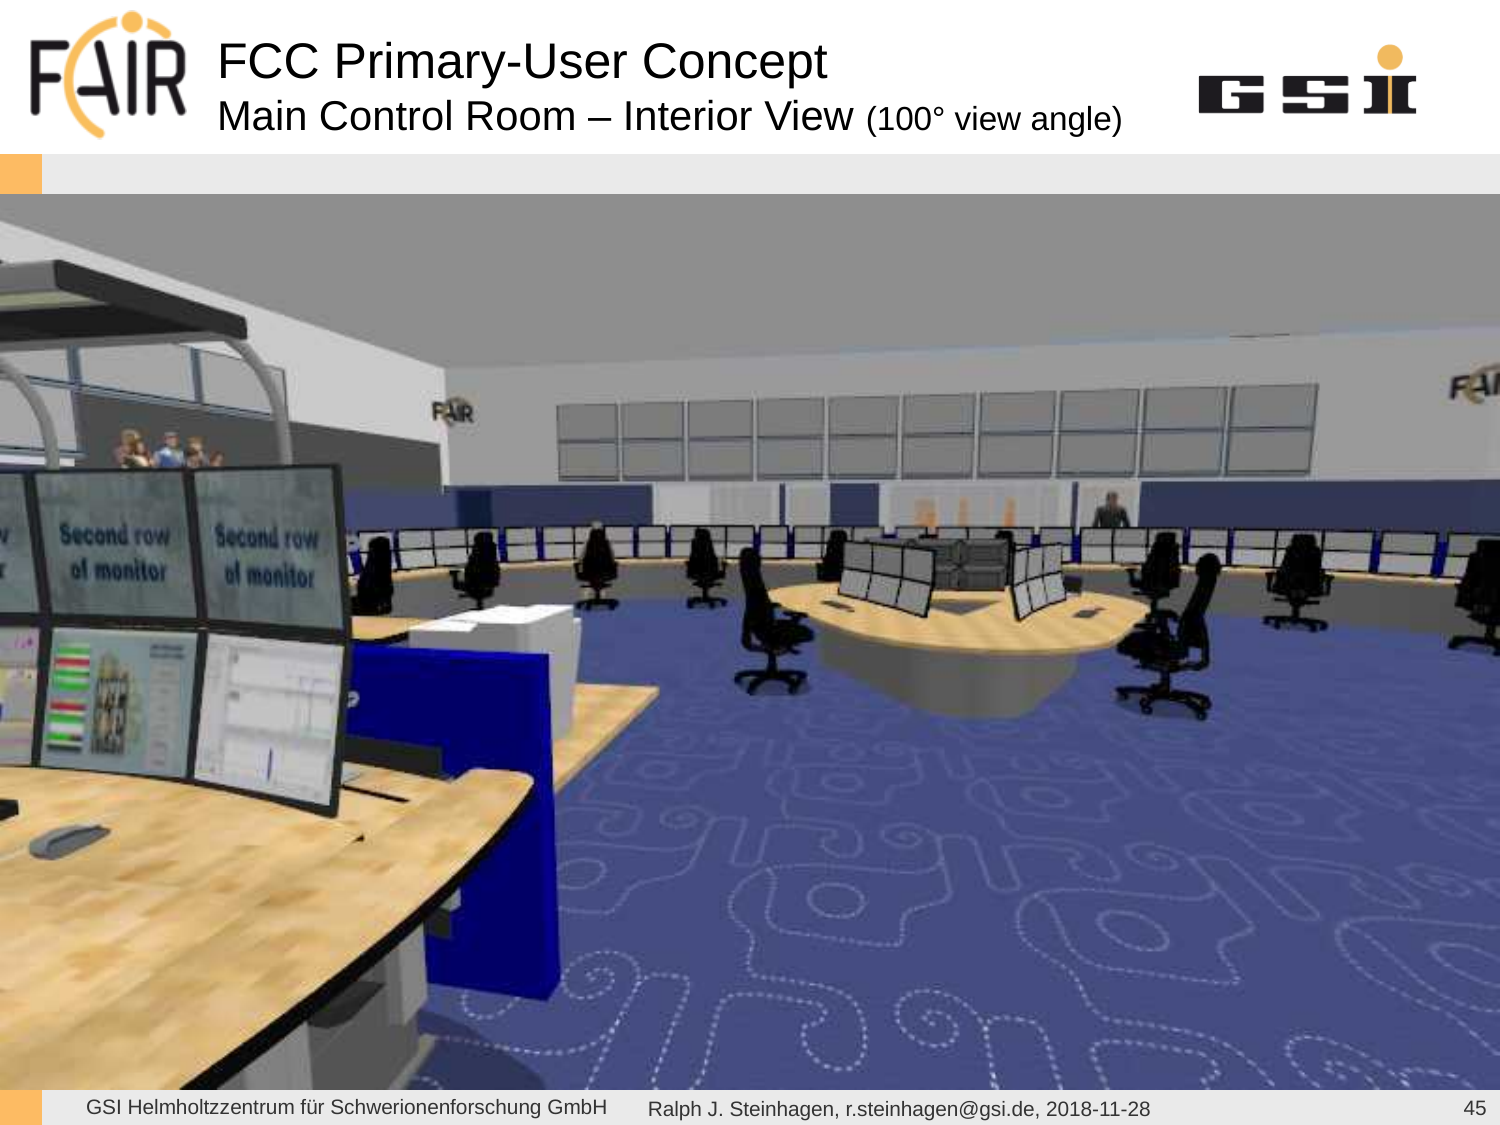

FCC Primary-User Concept
Main Control Room – Interior View (100° view angle)